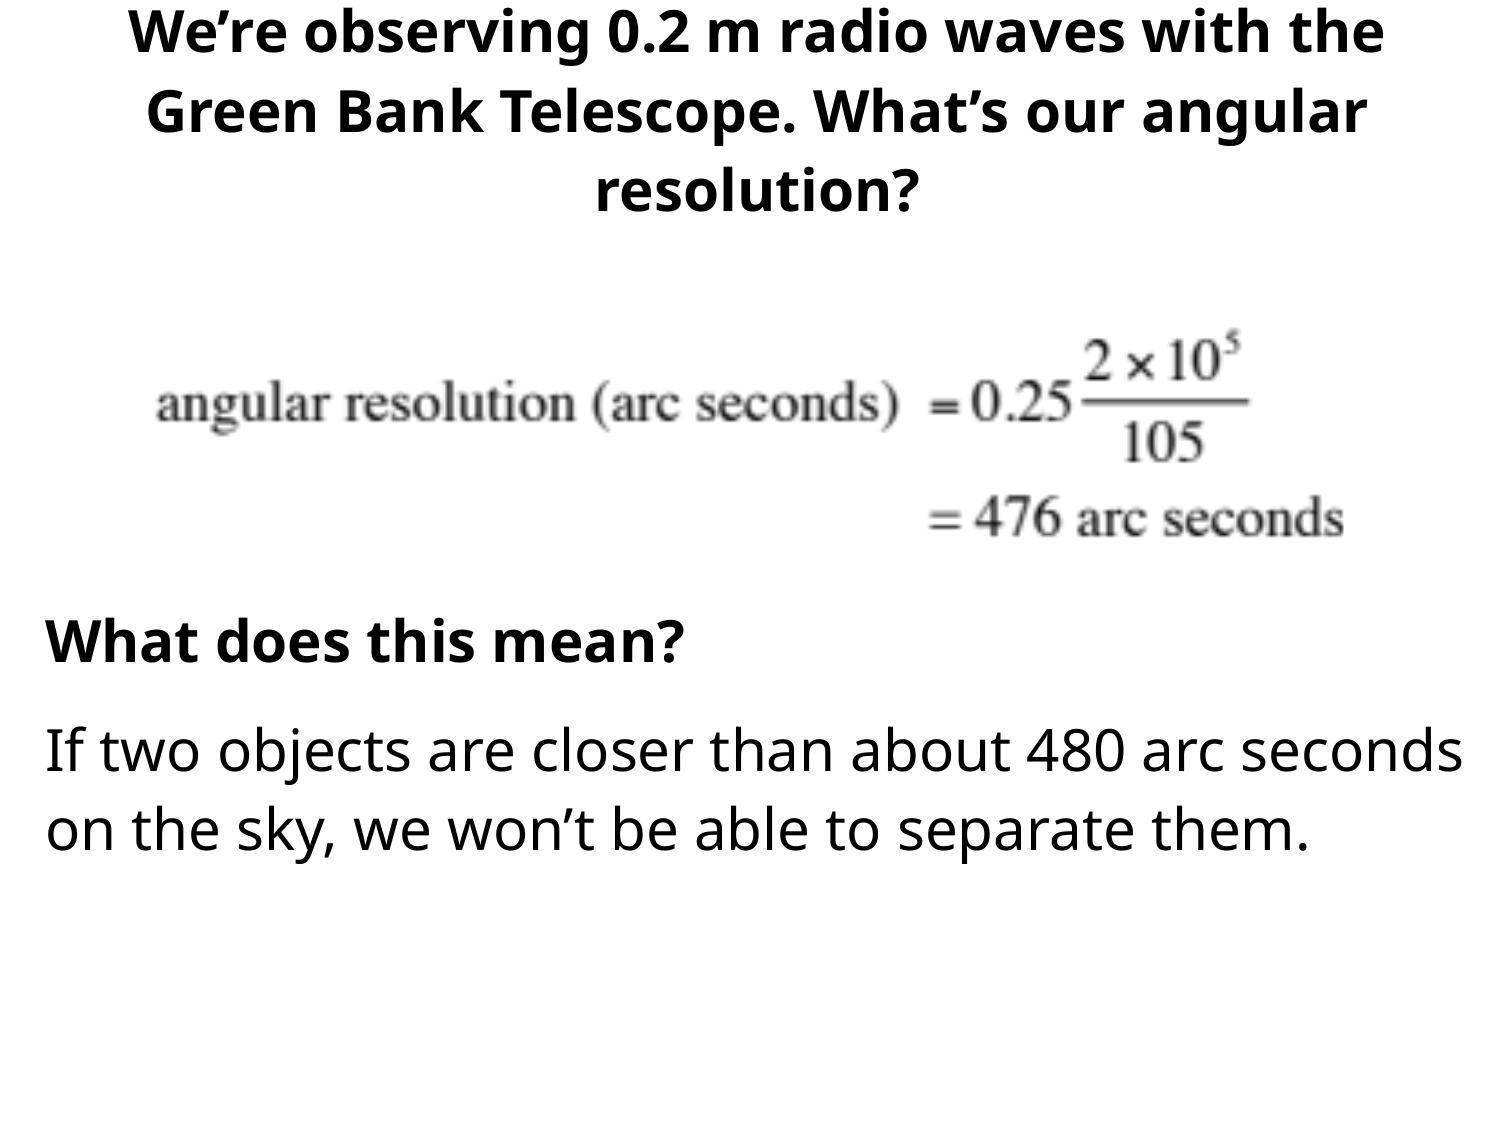

# We’re observing 0.2 m radio waves with the Green Bank Telescope. What’s our angular resolution?
What does this mean?
If two objects are closer than about 480 arc seconds on the sky, we won’t be able to separate them.